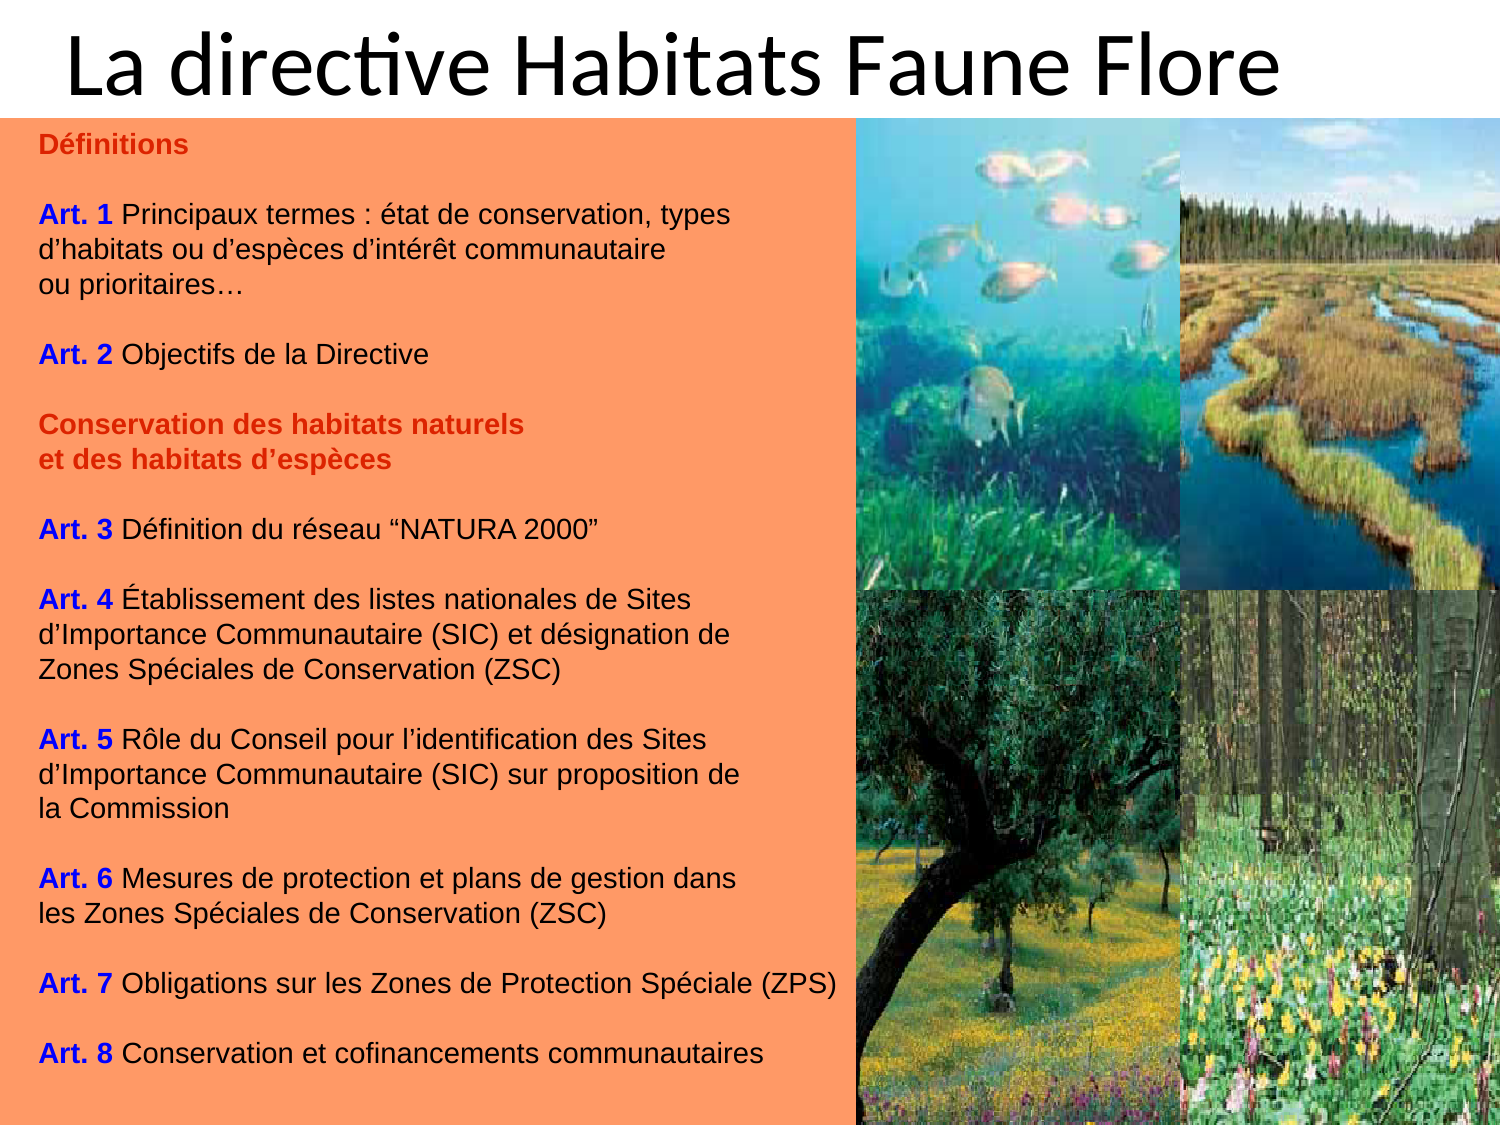

# La directive Habitats Faune Flore
Définitions
Art. 1 Principaux termes : état de conservation, types
d’habitats ou d’espèces d’intérêt communautaire
ou prioritaires…
Art. 2 Objectifs de la Directive
Conservation des habitats naturels
et des habitats d’espèces
Art. 3 Définition du réseau “NATURA 2000”
Art. 4 Établissement des listes nationales de Sites
d’Importance Communautaire (SIC) et désignation de
Zones Spéciales de Conservation (ZSC)
Art. 5 Rôle du Conseil pour l’identification des Sites
d’Importance Communautaire (SIC) sur proposition de
la Commission
Art. 6 Mesures de protection et plans de gestion dans
les Zones Spéciales de Conservation (ZSC)
Art. 7 Obligations sur les Zones de Protection Spéciale (ZPS)
Art. 8 Conservation et cofinancements communautaires